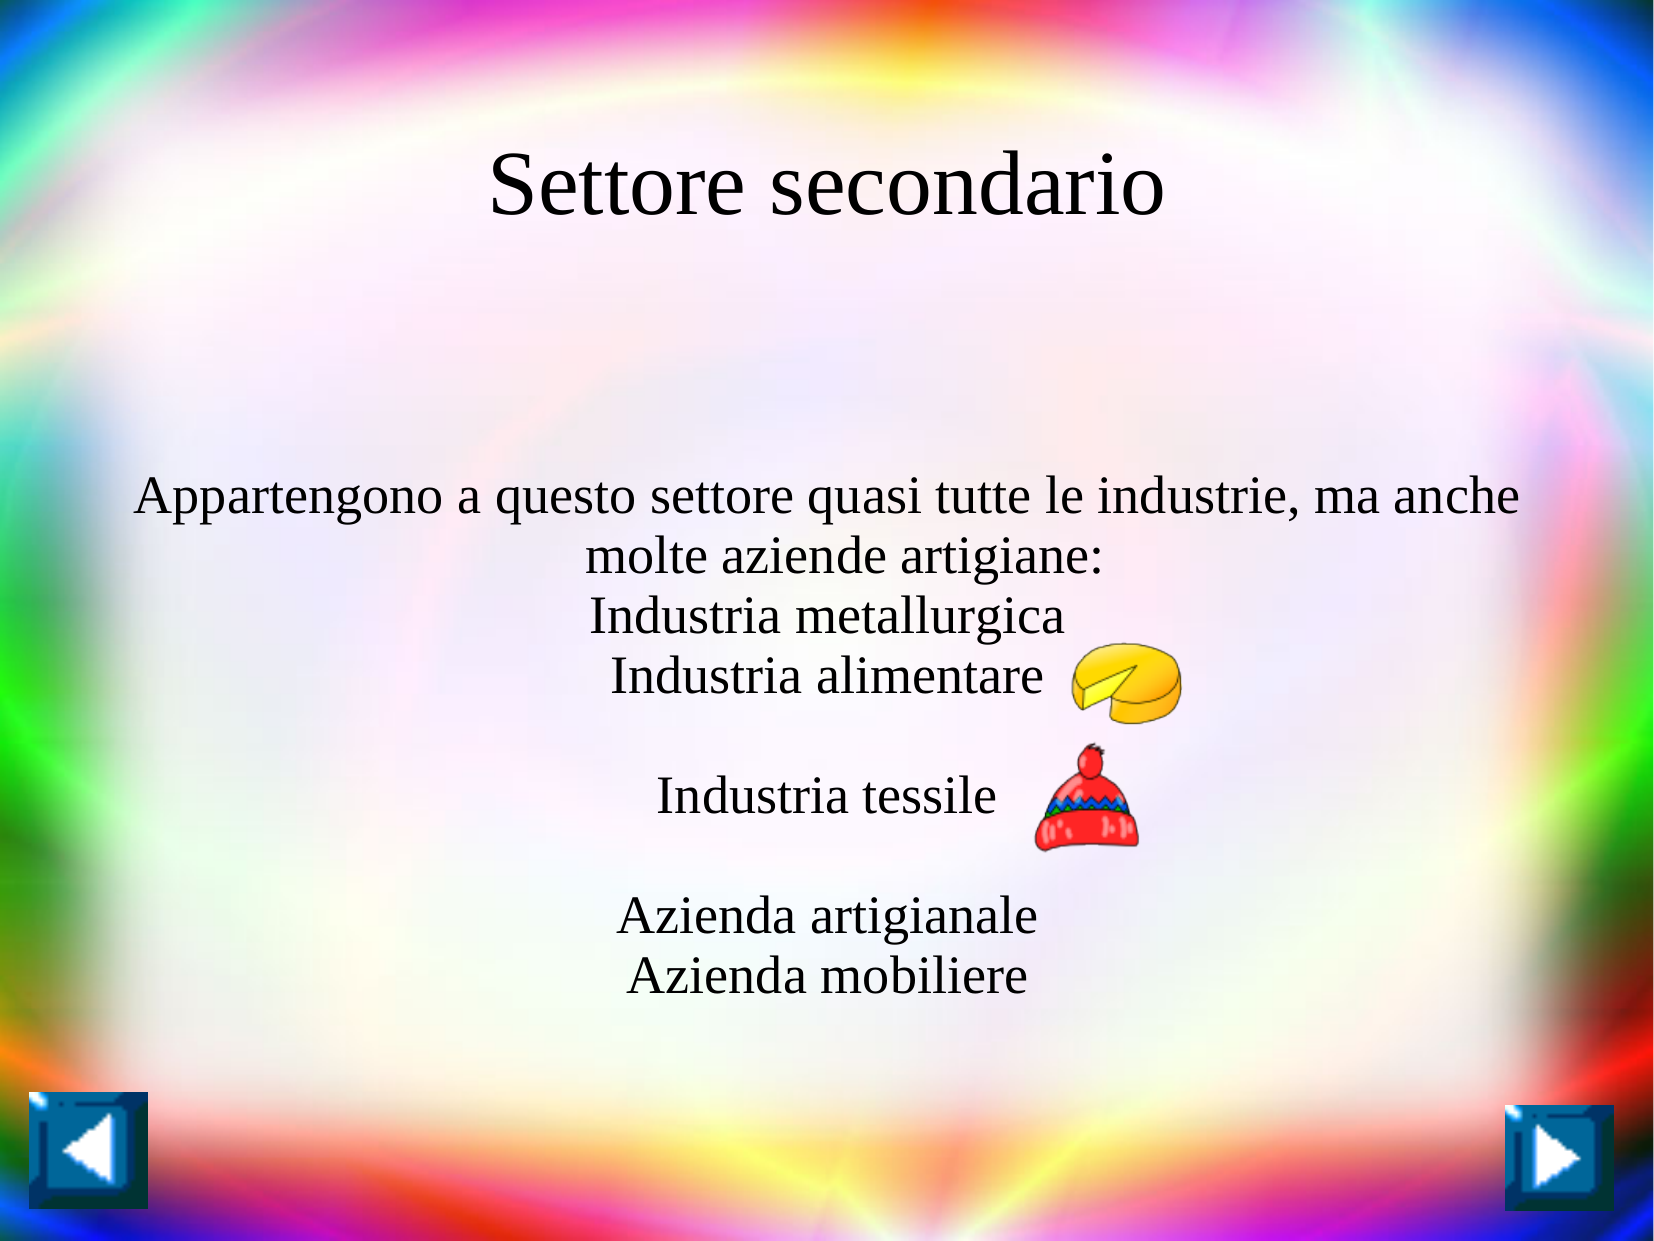

# Settore secondario
Appartengono a questo settore quasi tutte le industrie, ma anche molte aziende artigiane:
Industria metallurgica
Industria alimentare
Industria tessile
Azienda artigianale
Azienda mobiliere